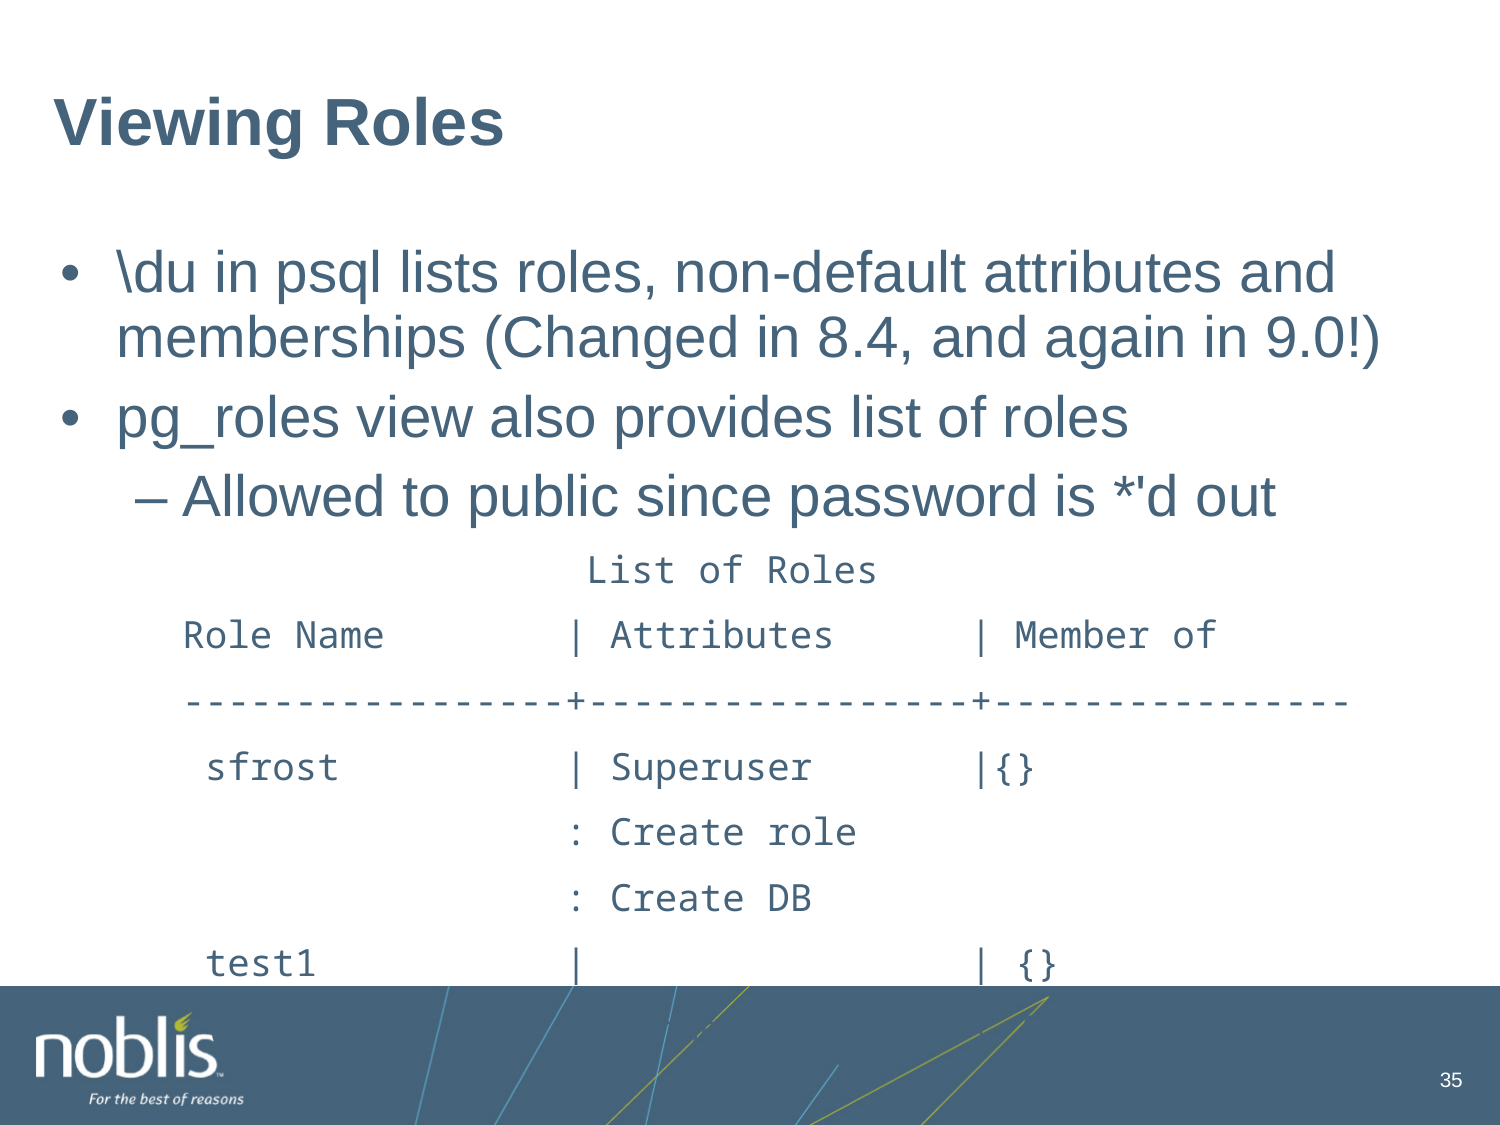

# Viewing Roles
\du in psql lists roles, non-default attributes and memberships (Changed in 8.4, and again in 9.0!)
pg_roles view also provides list of roles
Allowed to public since password is *'d out
 List of Roles
Role Name | Attributes | Member of
-----------------+-----------------+----------------
 sfrost | Superuser |{}
 : Create role
 : Create DB
 test1 | | {}
 t2 | Cannot login | {t1}